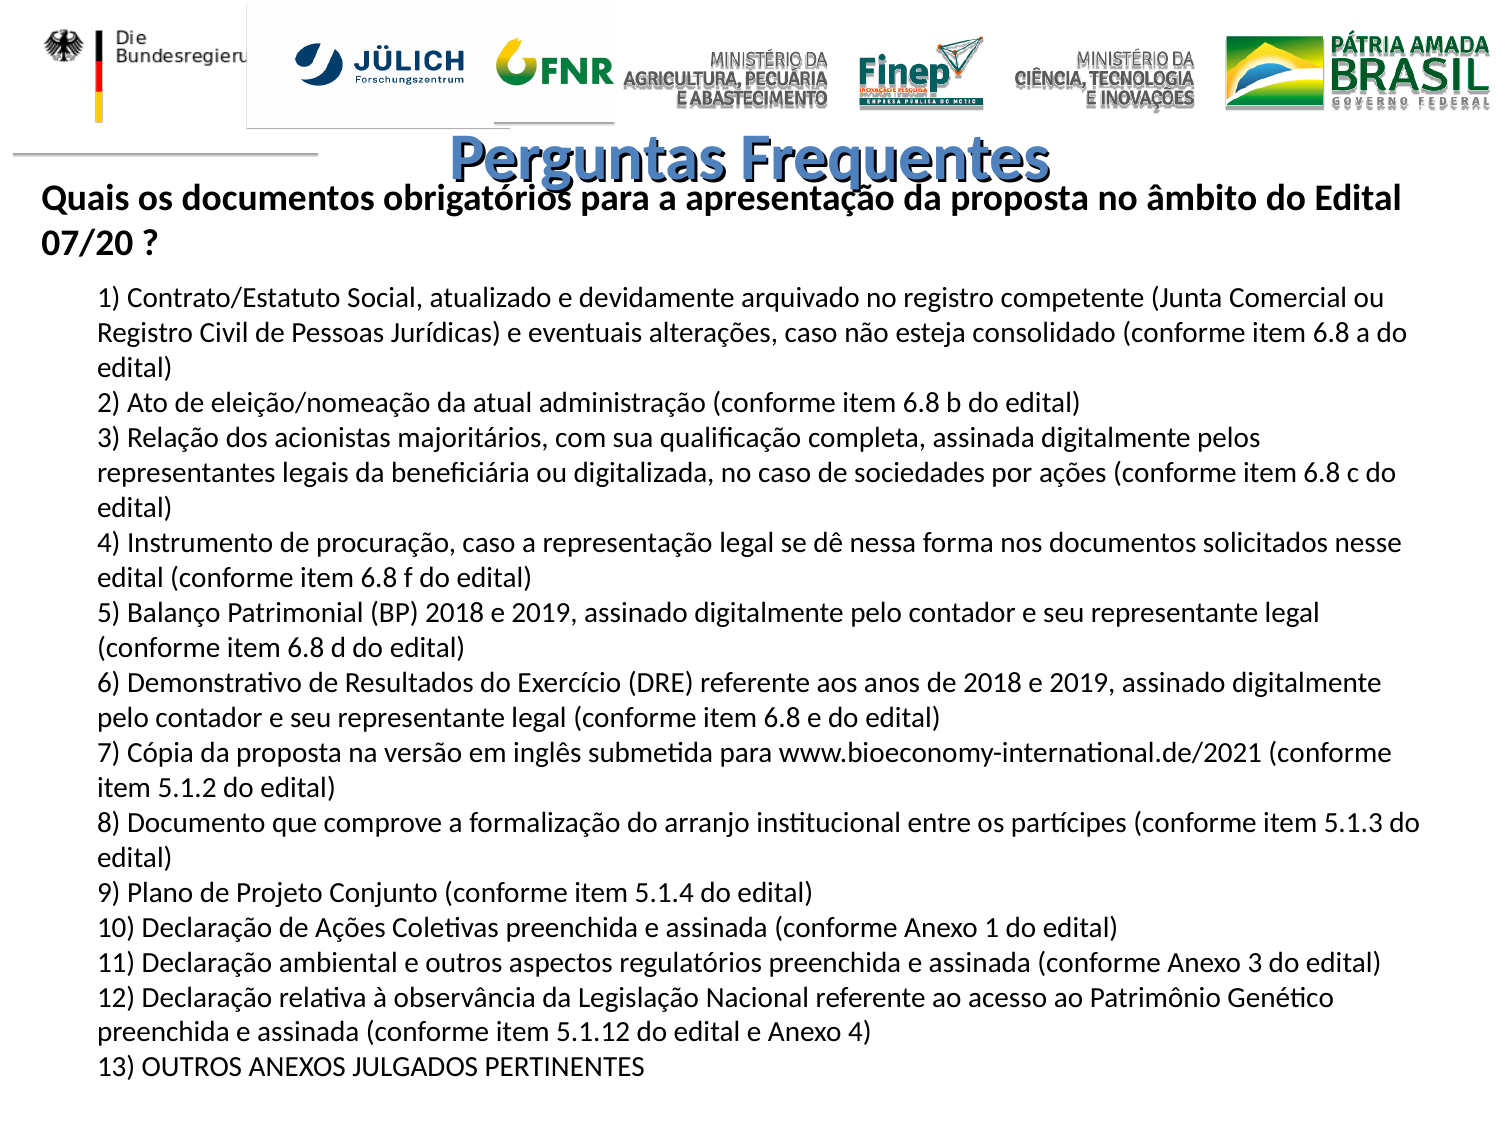

Perguntas Frequentes
Quais os documentos obrigatórios para a apresentação da proposta no âmbito do Edital 07/20 ?
1) Contrato/Estatuto Social, atualizado e devidamente arquivado no registro competente (Junta Comercial ou Registro Civil de Pessoas Jurídicas) e eventuais alterações, caso não esteja consolidado (conforme item 6.8 a do edital)
2) Ato de eleição/nomeação da atual administração (conforme item 6.8 b do edital)
3) Relação dos acionistas majoritários, com sua qualificação completa, assinada digitalmente pelos representantes legais da beneficiária ou digitalizada, no caso de sociedades por ações (conforme item 6.8 c do edital)
4) Instrumento de procuração, caso a representação legal se dê nessa forma nos documentos solicitados nesse edital (conforme item 6.8 f do edital)
5) Balanço Patrimonial (BP) 2018 e 2019, assinado digitalmente pelo contador e seu representante legal (conforme item 6.8 d do edital)
6) Demonstrativo de Resultados do Exercício (DRE) referente aos anos de 2018 e 2019, assinado digitalmente pelo contador e seu representante legal (conforme item 6.8 e do edital)
7) Cópia da proposta na versão em inglês submetida para www.bioeconomy-international.de/2021 (conforme item 5.1.2 do edital)
8) Documento que comprove a formalização do arranjo institucional entre os partícipes (conforme item 5.1.3 do edital)
9) Plano de Projeto Conjunto (conforme item 5.1.4 do edital)
10) Declaração de Ações Coletivas preenchida e assinada (conforme Anexo 1 do edital)
11) Declaração ambiental e outros aspectos regulatórios preenchida e assinada (conforme Anexo 3 do edital)
12) Declaração relativa à observância da Legislação Nacional referente ao acesso ao Patrimônio Genético preenchida e assinada (conforme item 5.1.12 do edital e Anexo 4)
13) OUTROS ANEXOS JULGADOS PERTINENTES